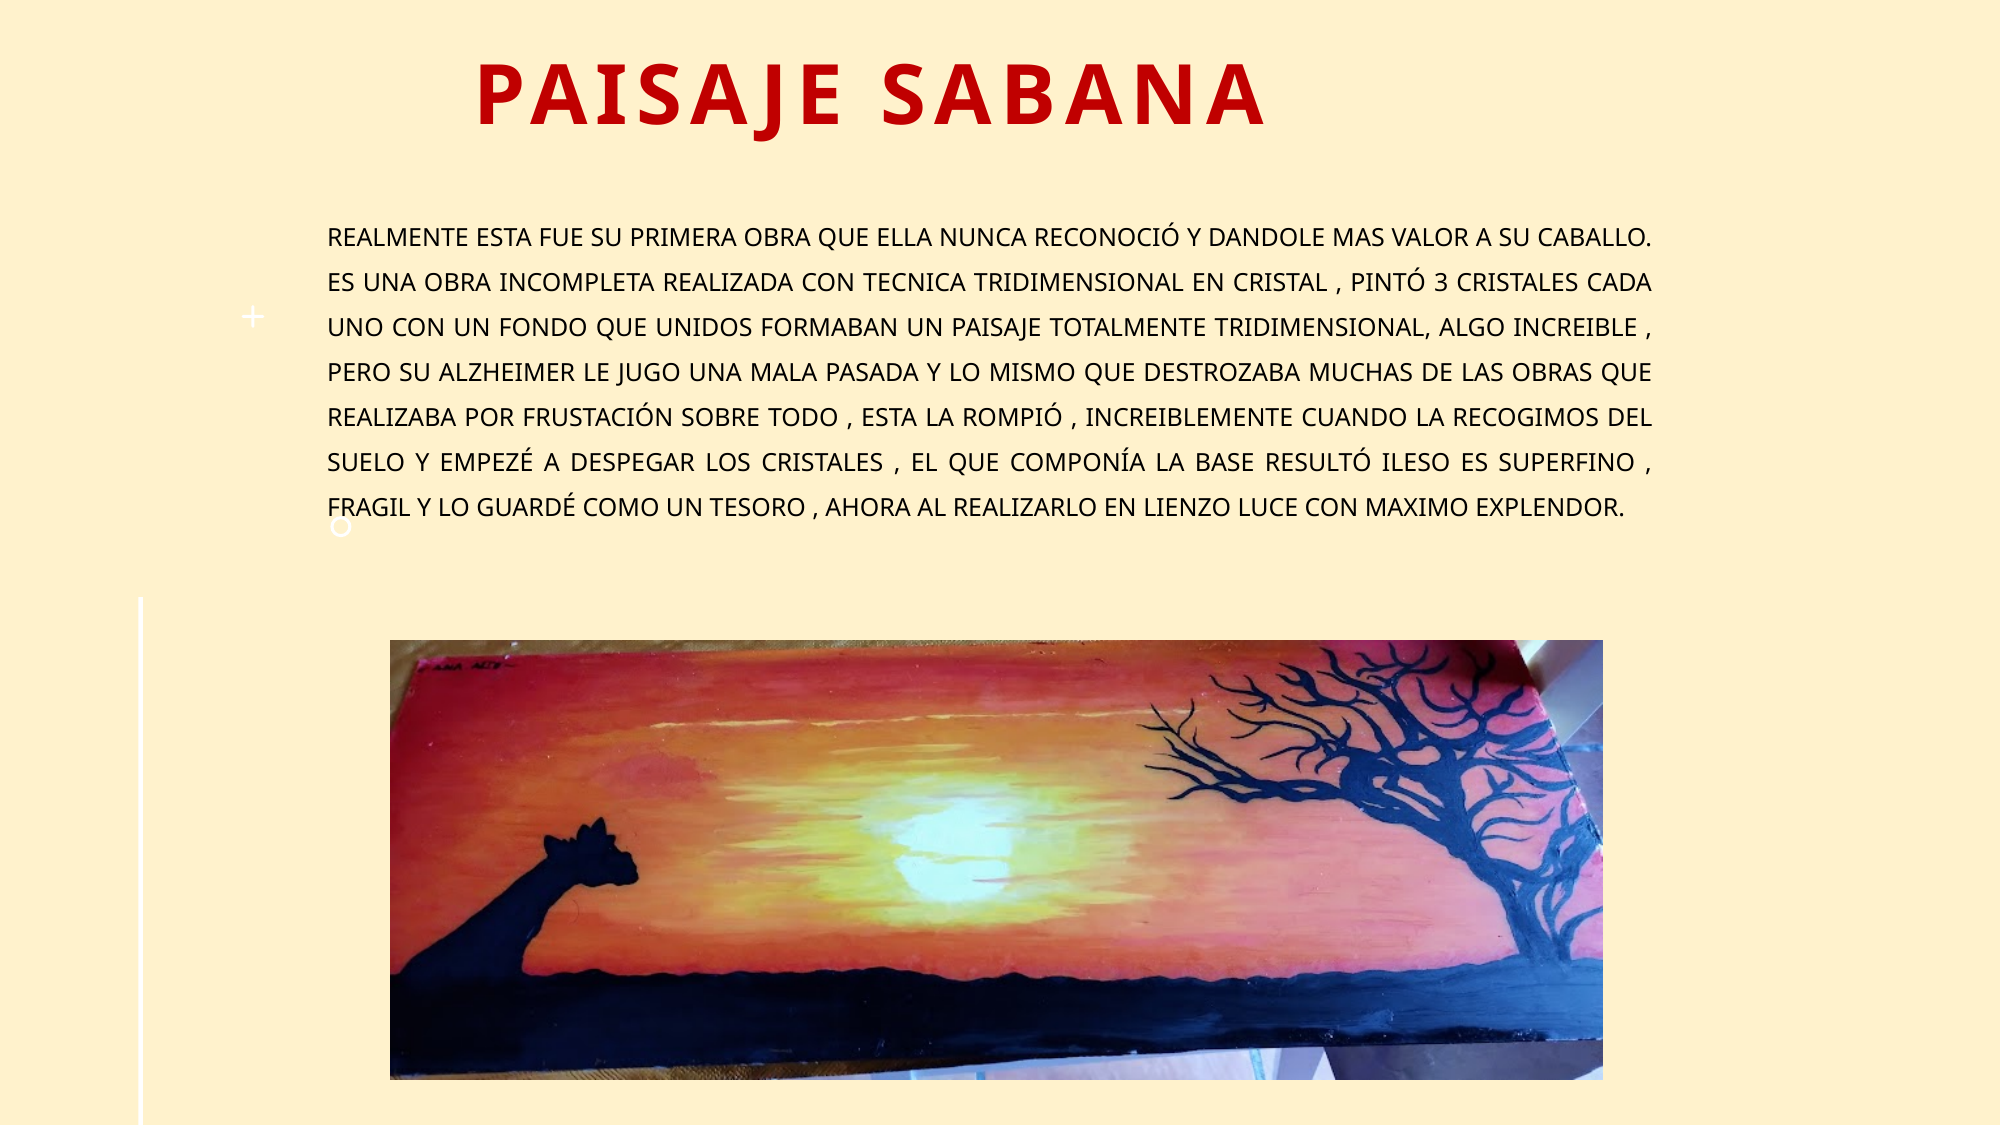

PAISAJE SABANA
# REALMENTE ESTA FUE SU PRIMERA OBRA QUE ELLA NUNCA RECONOCIÓ Y DANDOLE MAS VALOR A SU CABALLO. ES UNA OBRA INCOMPLETA REALIZADA CON TECNICA TRIDIMENSIONAL EN CRISTAL , PINTÓ 3 CRISTALES CADA UNO CON UN FONDO QUE UNIDOS FORMABAN UN PAISAJE TOTALMENTE TRIDIMENSIONAL, ALGO INCREIBLE , PERO SU ALZHEIMER LE JUGO UNA MALA PASADA Y LO MISMO QUE DESTROZABA MUCHAS DE LAS OBRAS QUE REALIZABA POR FRUSTACIÓN SOBRE TODO , ESTA LA ROMPIÓ , INCREIBLEMENTE CUANDO LA RECOGIMOS DEL SUELO Y EMPEZÉ A DESPEGAR LOS CRISTALES , EL QUE COMPONÍA LA BASE RESULTÓ ILESO ES SUPERFINO , FRAGIL Y LO GUARDÉ COMO UN TESORO , AHORA AL REALIZARLO EN LIENZO LUCE CON MAXIMO EXPLENDOR.